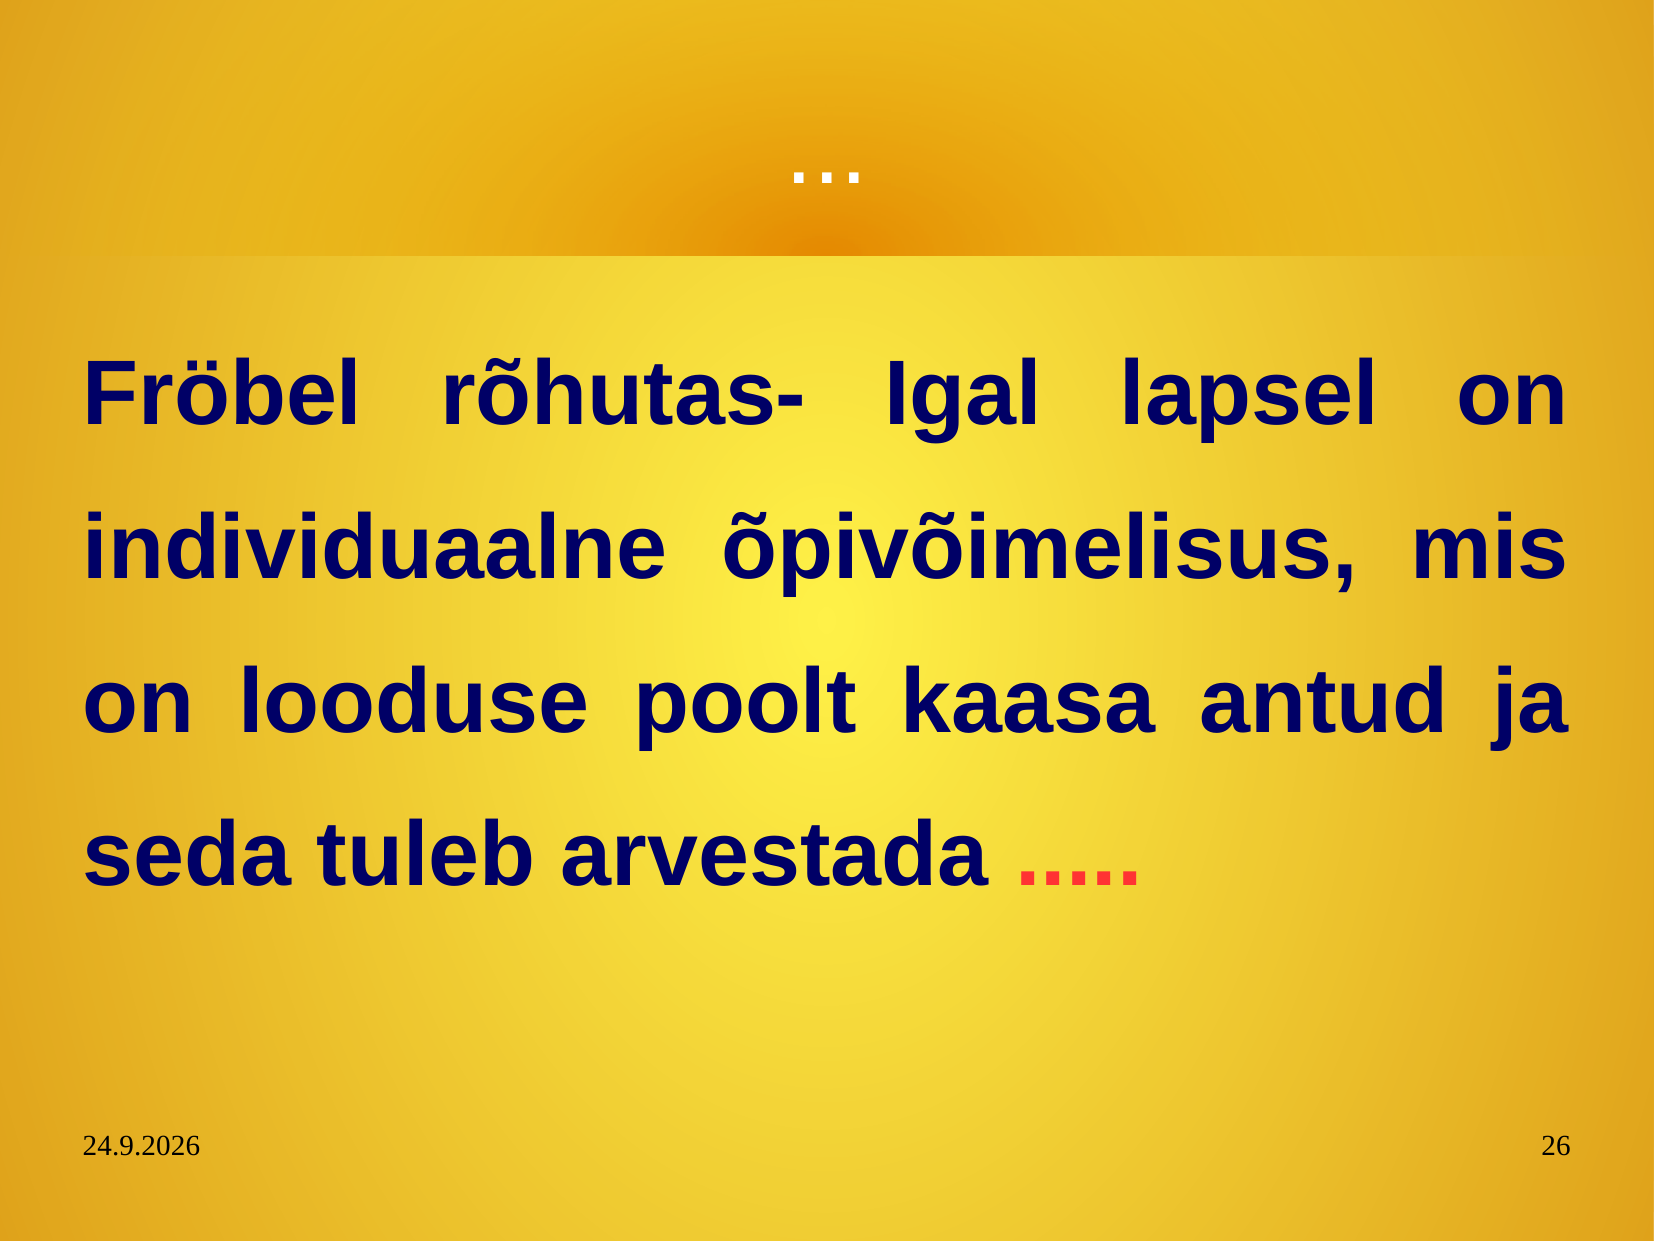

# ...
Fröbel rõhutas- Igal lapsel on individuaalne õpivõimelisus, mis on looduse poolt kaasa antud ja seda tuleb arvestada .....
26